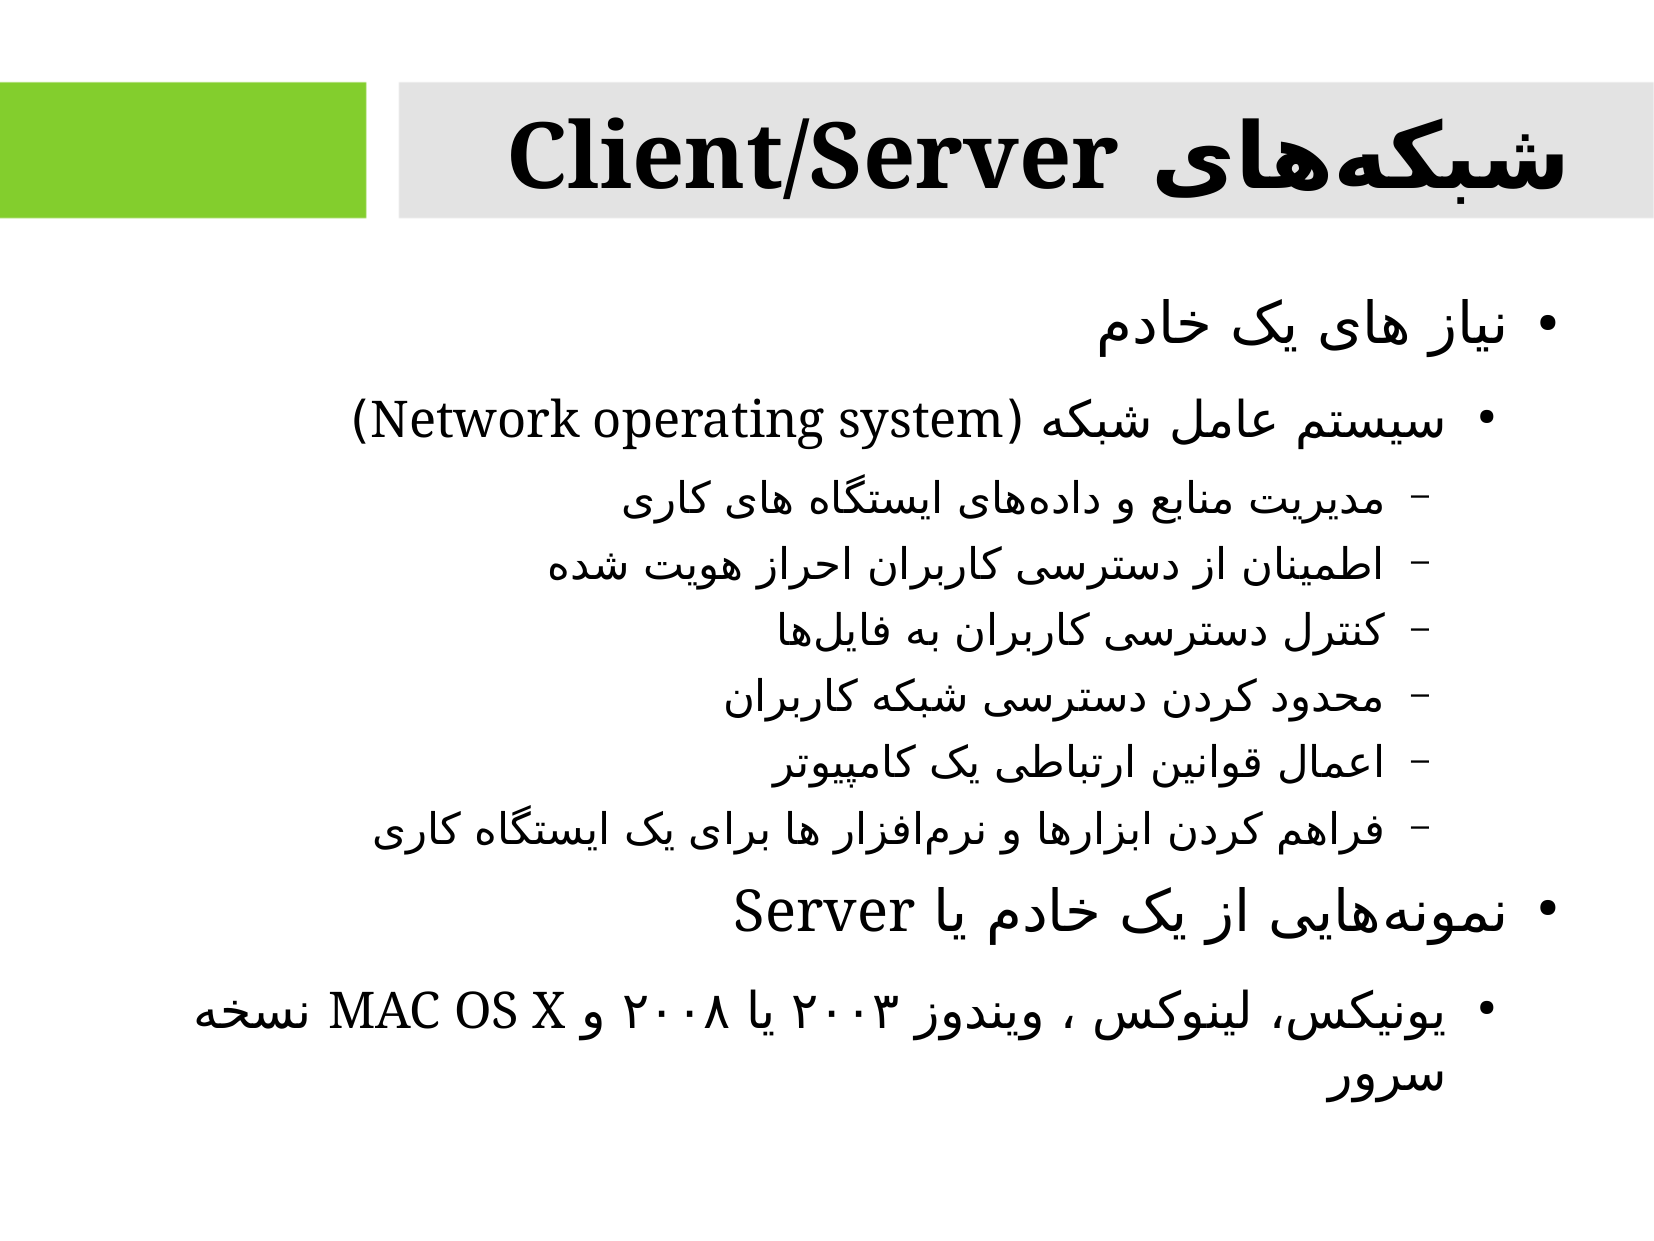

# شبکه‌های Client/Server
نیاز های یک خادم
سیستم عامل شبکه (Network operating system)
مدیریت منابع و داده‌های ایستگاه های کاری
اطمینان از دسترسی کاربران احراز هویت شده
کنترل دسترسی کاربران به فایل‌ها
محدود کردن دسترسی شبکه کاربران
اعمال قوانین ارتباطی یک کامپیوتر
فراهم کردن ابزارها و نرم‌افزار ها برای یک ایستگاه کاری
نمونه‌هایی از یک خادم یا Server
یونیکس، لینوکس ، ویندوز ۲۰۰۳ یا ۲۰۰۸ و MAC OS X نسخه سرور